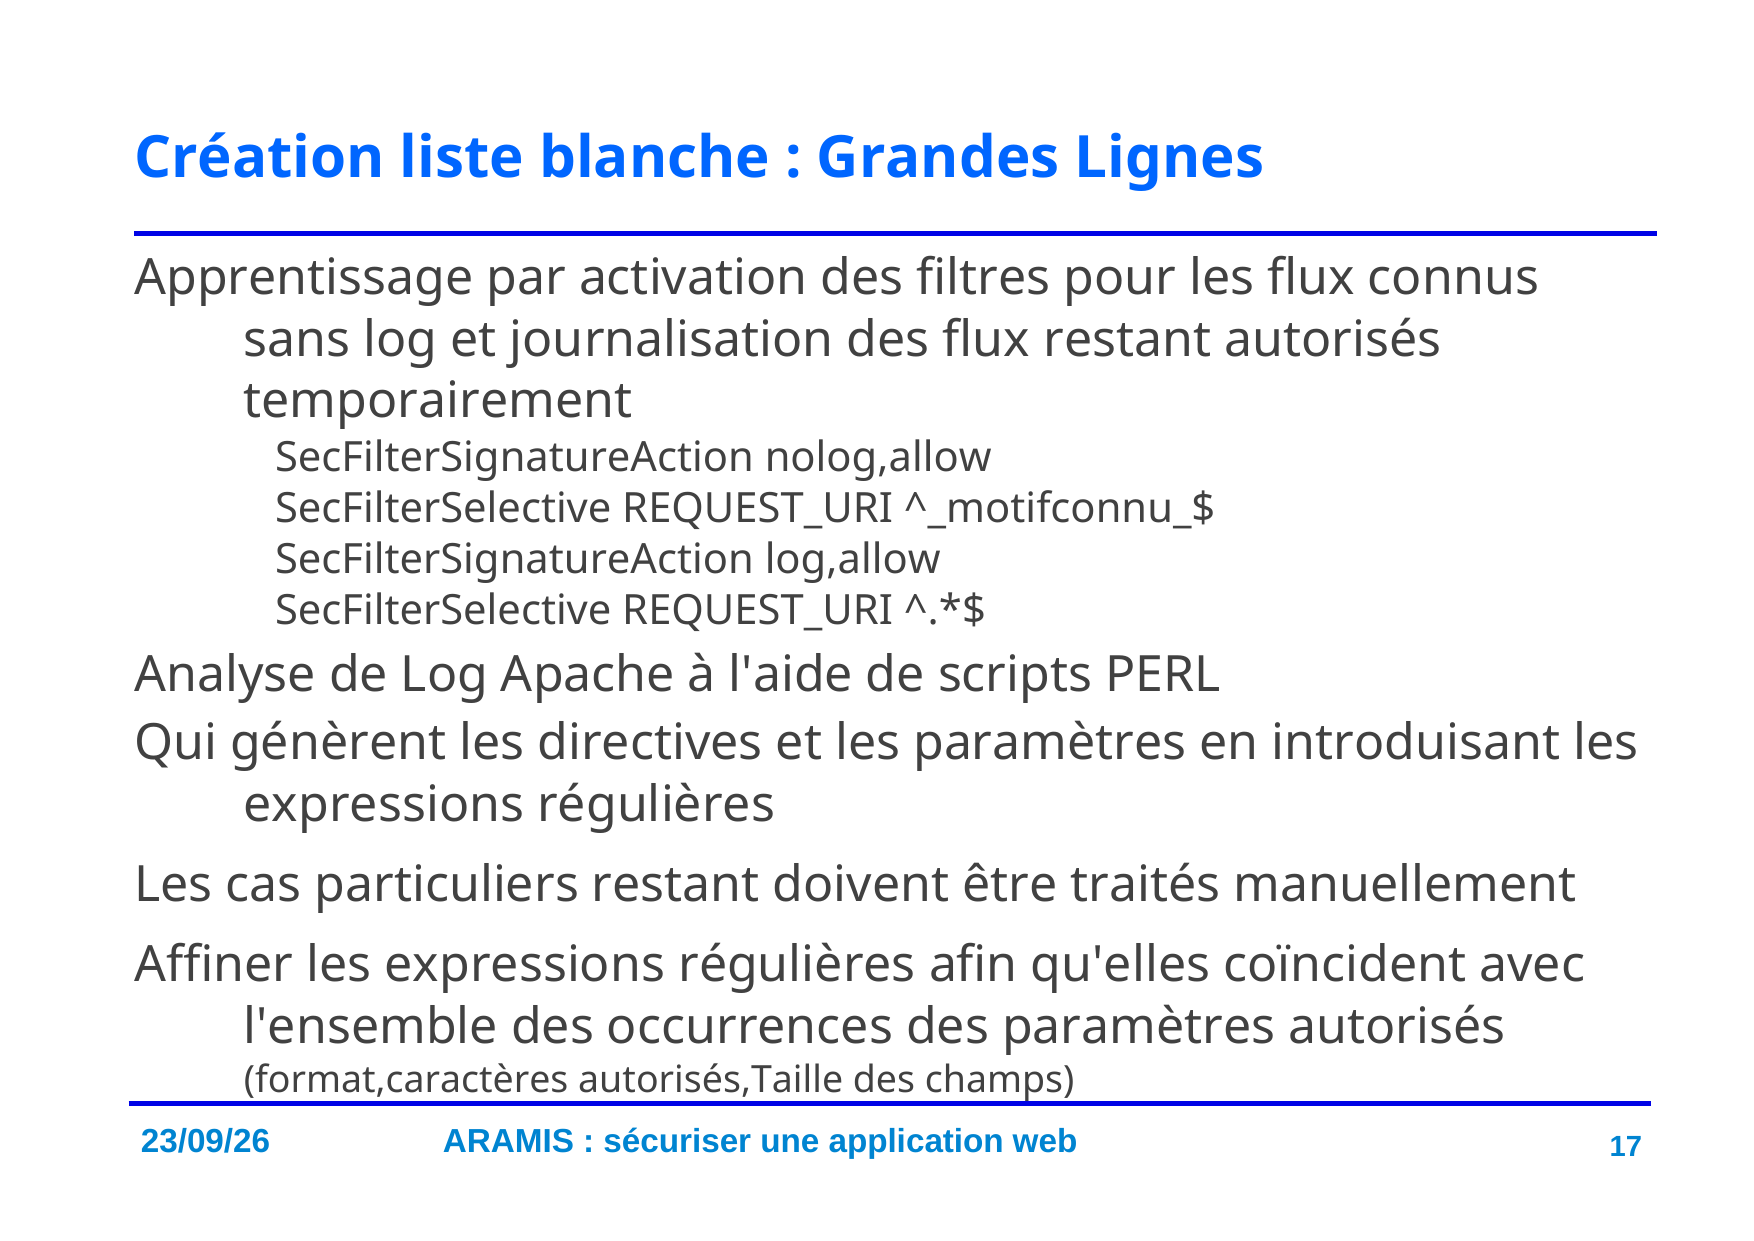

# Création liste blanche : Grandes Lignes
Apprentissage par activation des filtres pour les flux connus sans log et journalisation des flux restant autorisés temporairement
SecFilterSignatureAction nolog,allow
SecFilterSelective REQUEST_URI ^_motifconnu_$
SecFilterSignatureAction log,allow
SecFilterSelective REQUEST_URI ^.*$
Analyse de Log Apache à l'aide de scripts PERL
Qui génèrent les directives et les paramètres en introduisant les expressions régulières
Les cas particuliers restant doivent être traités manuellement
Affiner les expressions régulières afin qu'elles coïncident avec l'ensemble des occurrences des paramètres autorisés (format,caractères autorisés,Taille des champs)
ARAMIS : sécuriser une application web
17